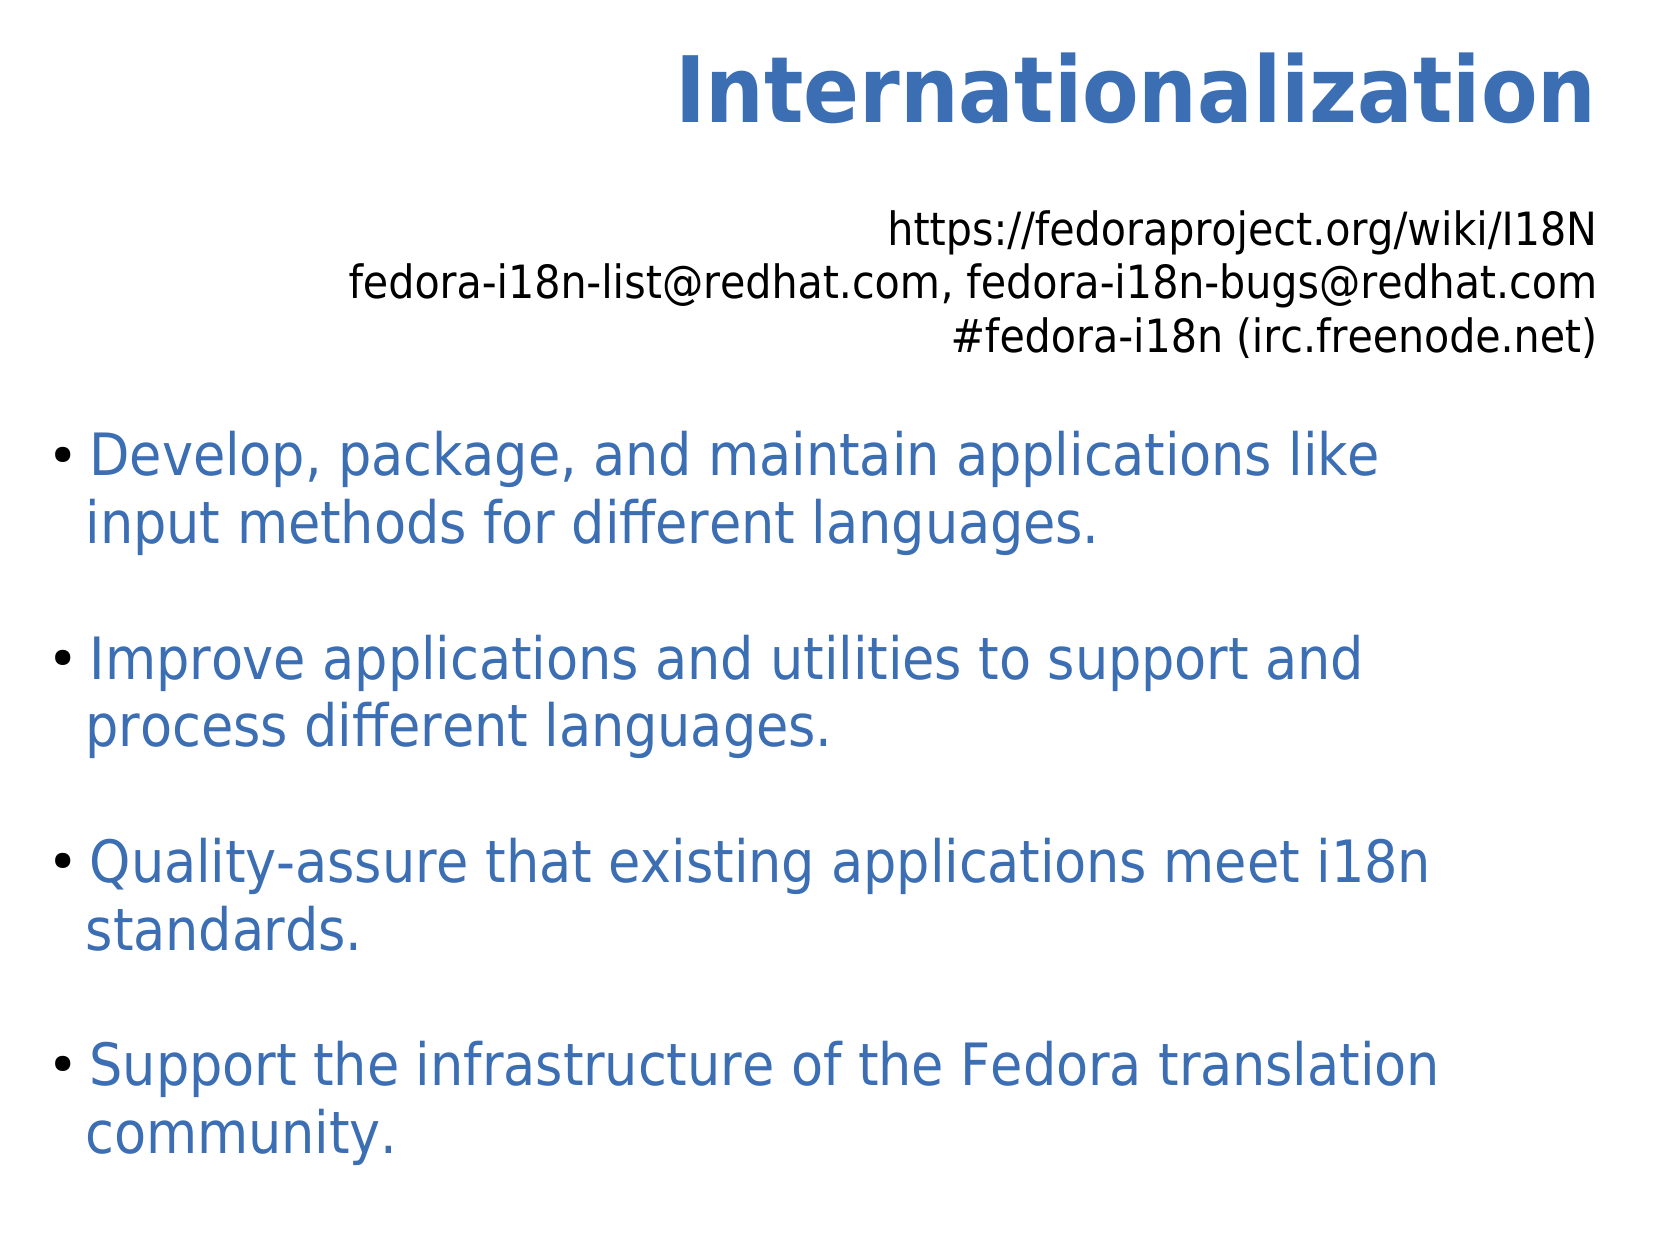

Internationalization
https://fedoraproject.org/wiki/I18N
fedora-i18n-list@redhat.com, fedora-i18n-bugs@redhat.com
#fedora-i18n (irc.freenode.net)
 Develop, package, and maintain applications like
 input methods for different languages.
 Improve applications and utilities to support and
 process different languages.
 Quality-assure that existing applications meet i18n
 standards.
 Support the infrastructure of the Fedora translation
 community.